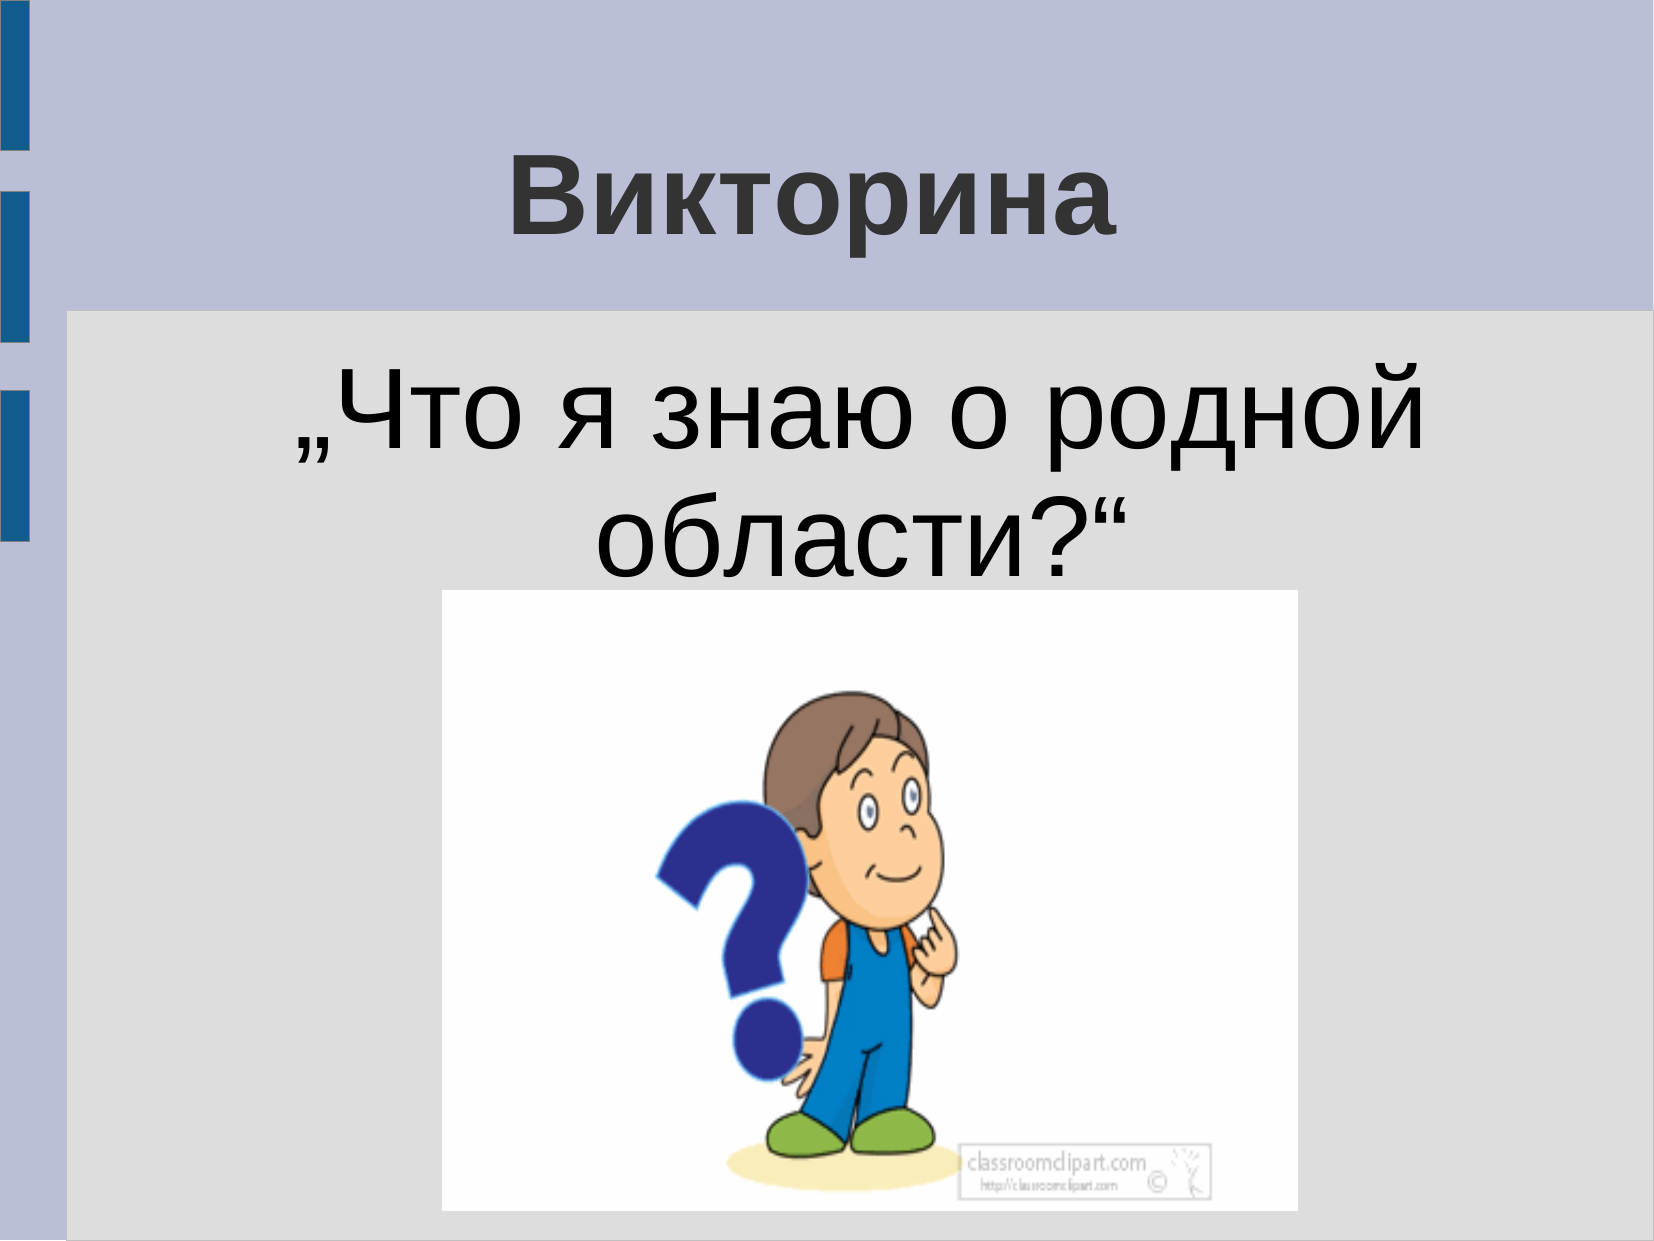

# Викторина
„Что я знаю о родной области?“